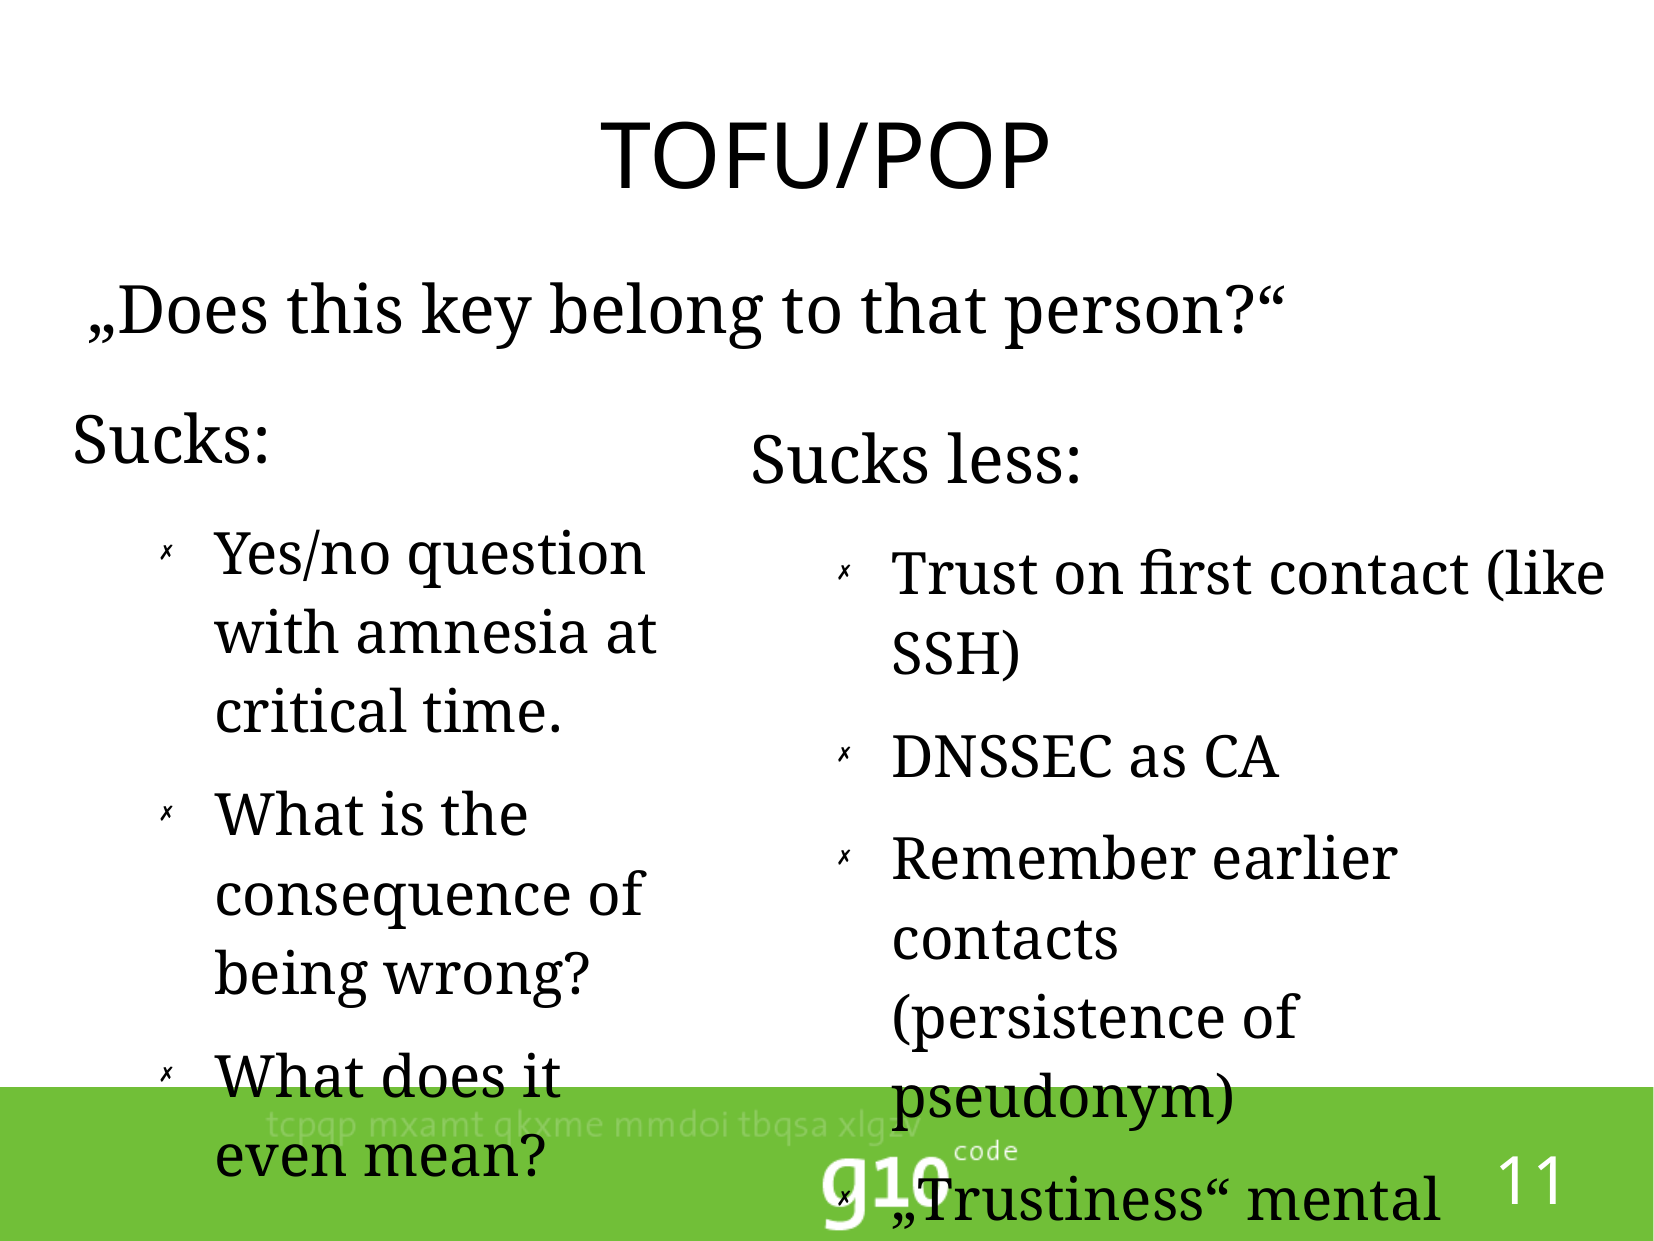

# TOFU/POP
„Does this key belong to that person?“
Sucks:
Yes/no question with amnesia at critical time.
What is the consequence of being wrong?
What does it even mean?
Sucks less:
Trust on first contact (like SSH)
DNSSEC as CA
Remember earlier contacts
(persistence of pseudonym)
„Trustiness“ mental model: „same key as last N times“
11